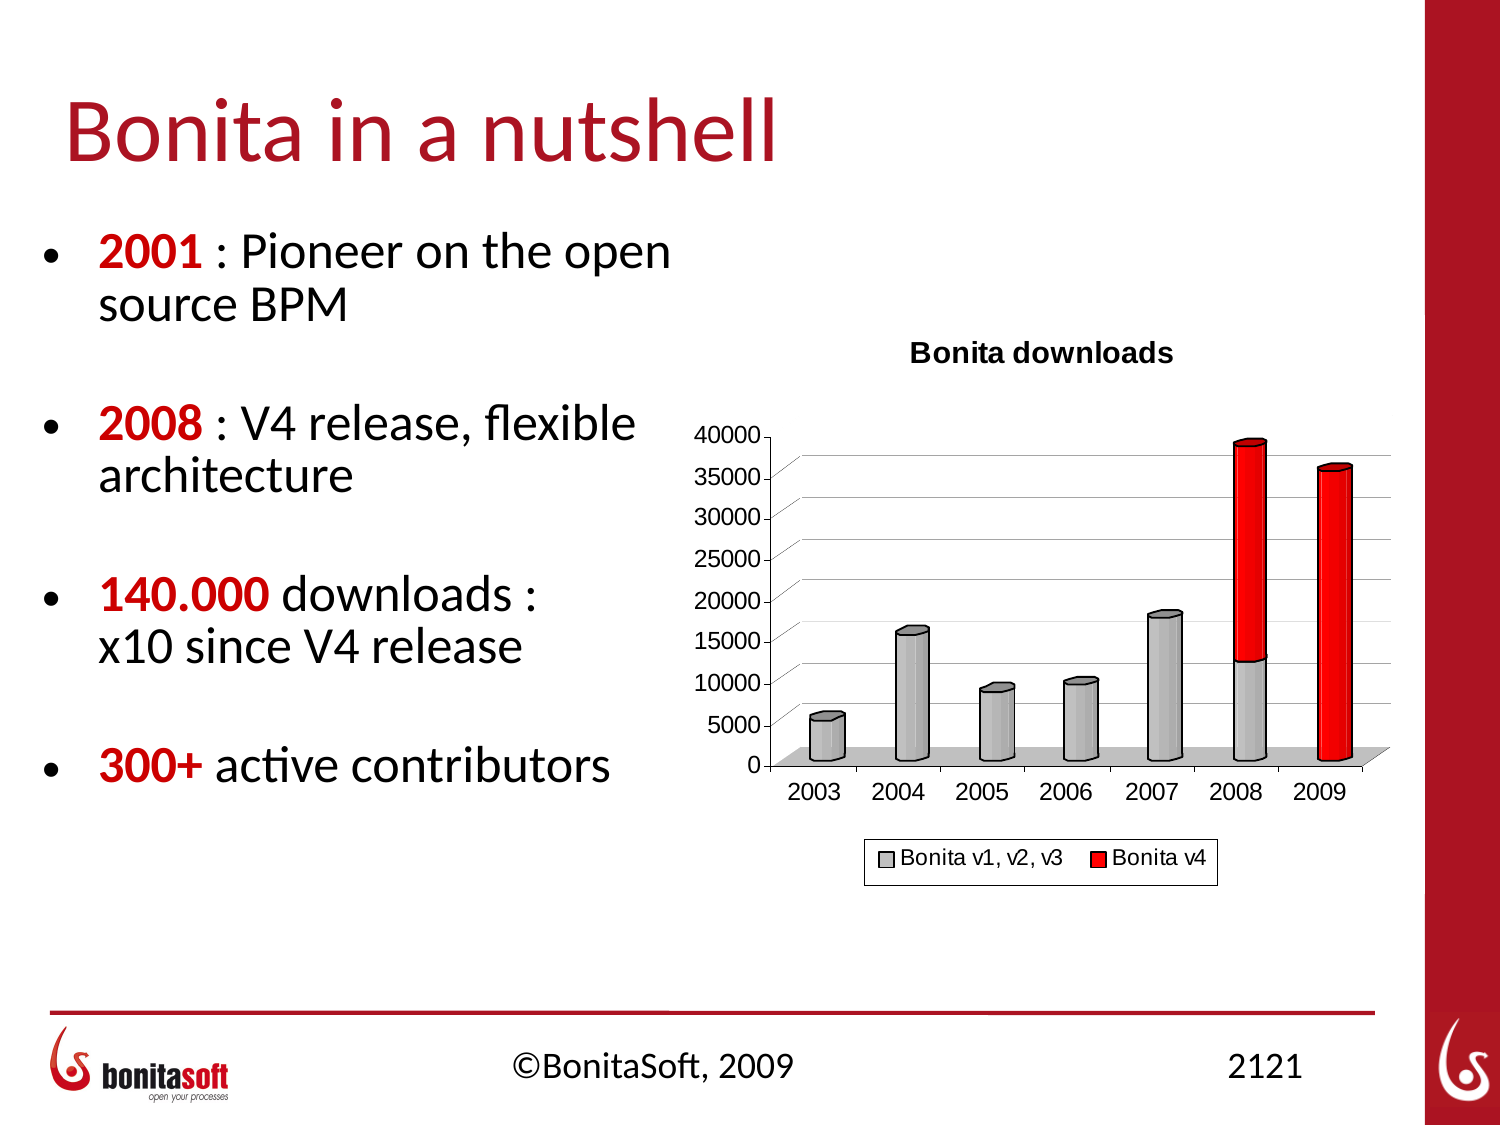

# Bonita in a nutshell
2001 : Pioneer on the open source BPM
2008 : V4 release, flexible architecture
140.000 downloads :
x10 since V4 release
300+ active contributors
<footer>©BonitaSoft, 2009